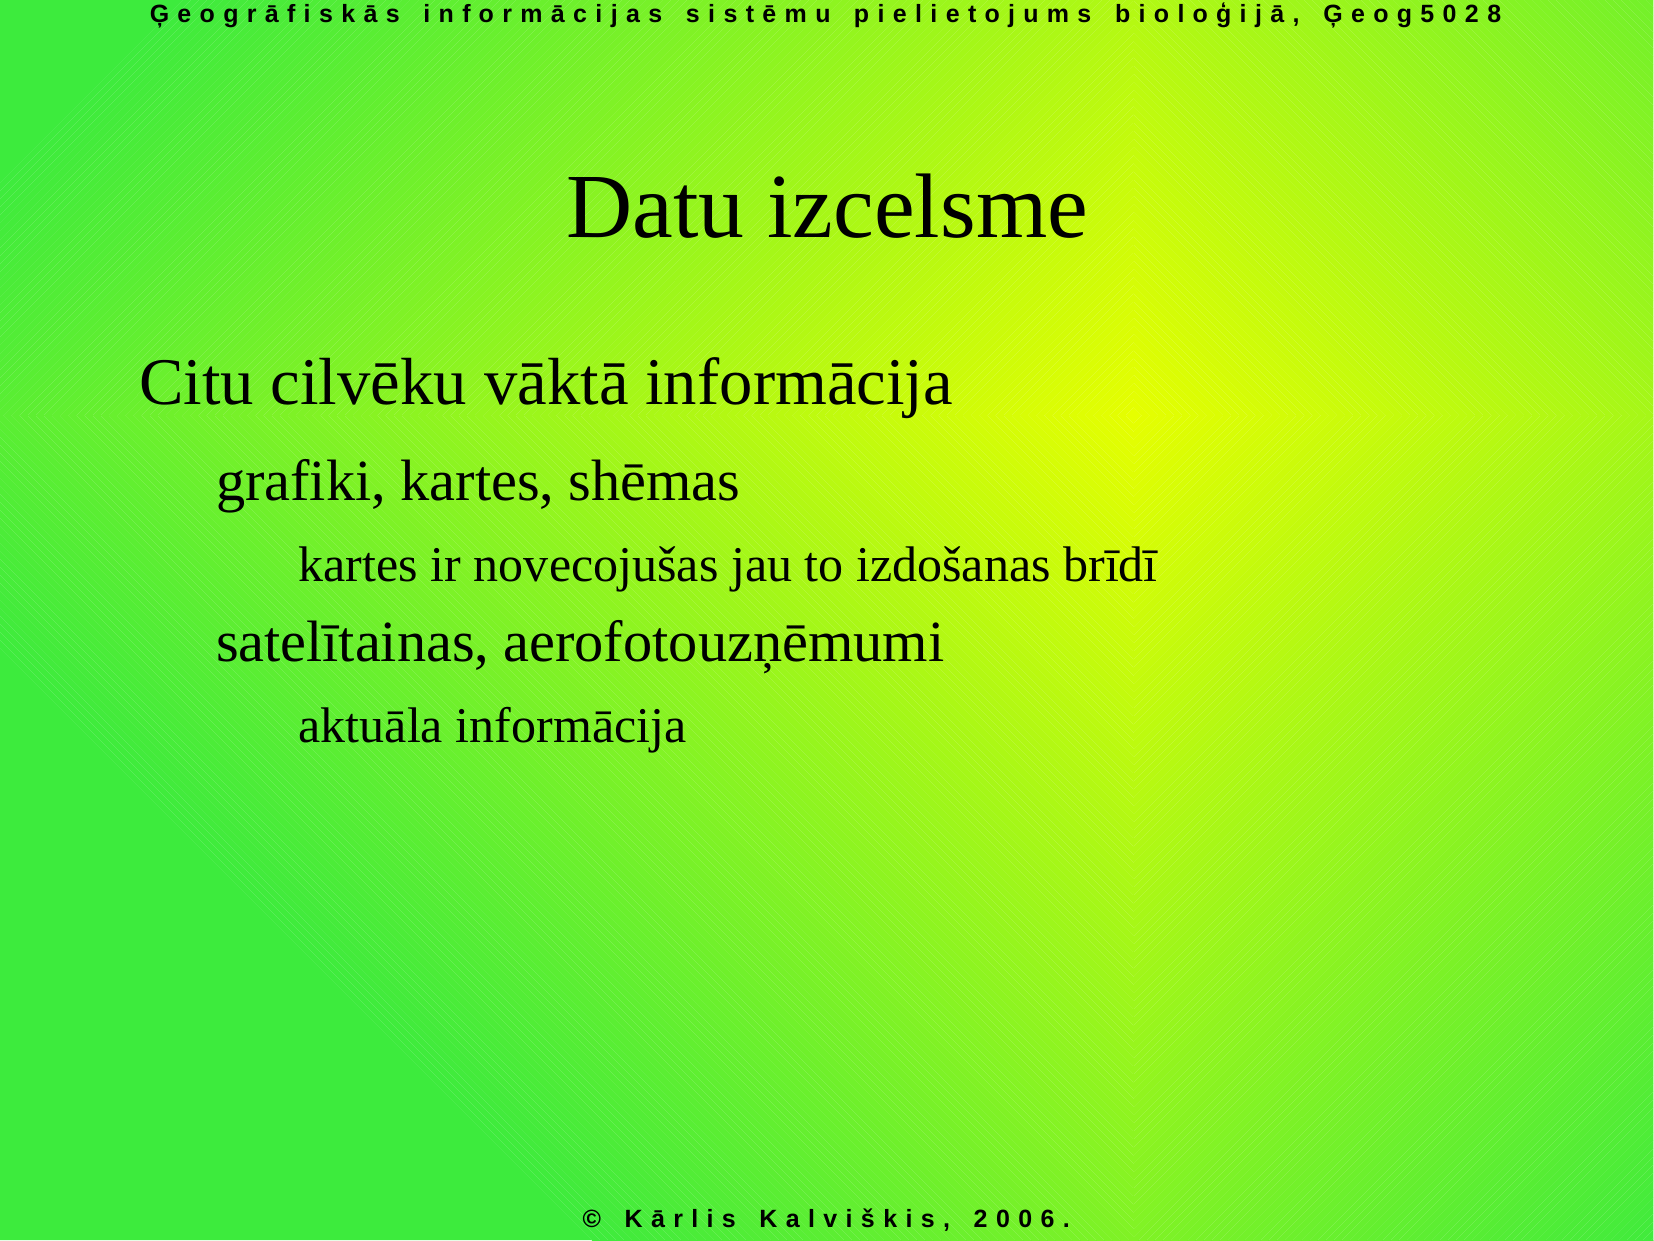

# Datu izcelsme
Citu cilvēku vāktā informācija
grafiki, kartes, shēmas
kartes ir novecojušas jau to izdošanas brīdī
satelītainas, aerofotouzņēmumi
aktuāla informācija